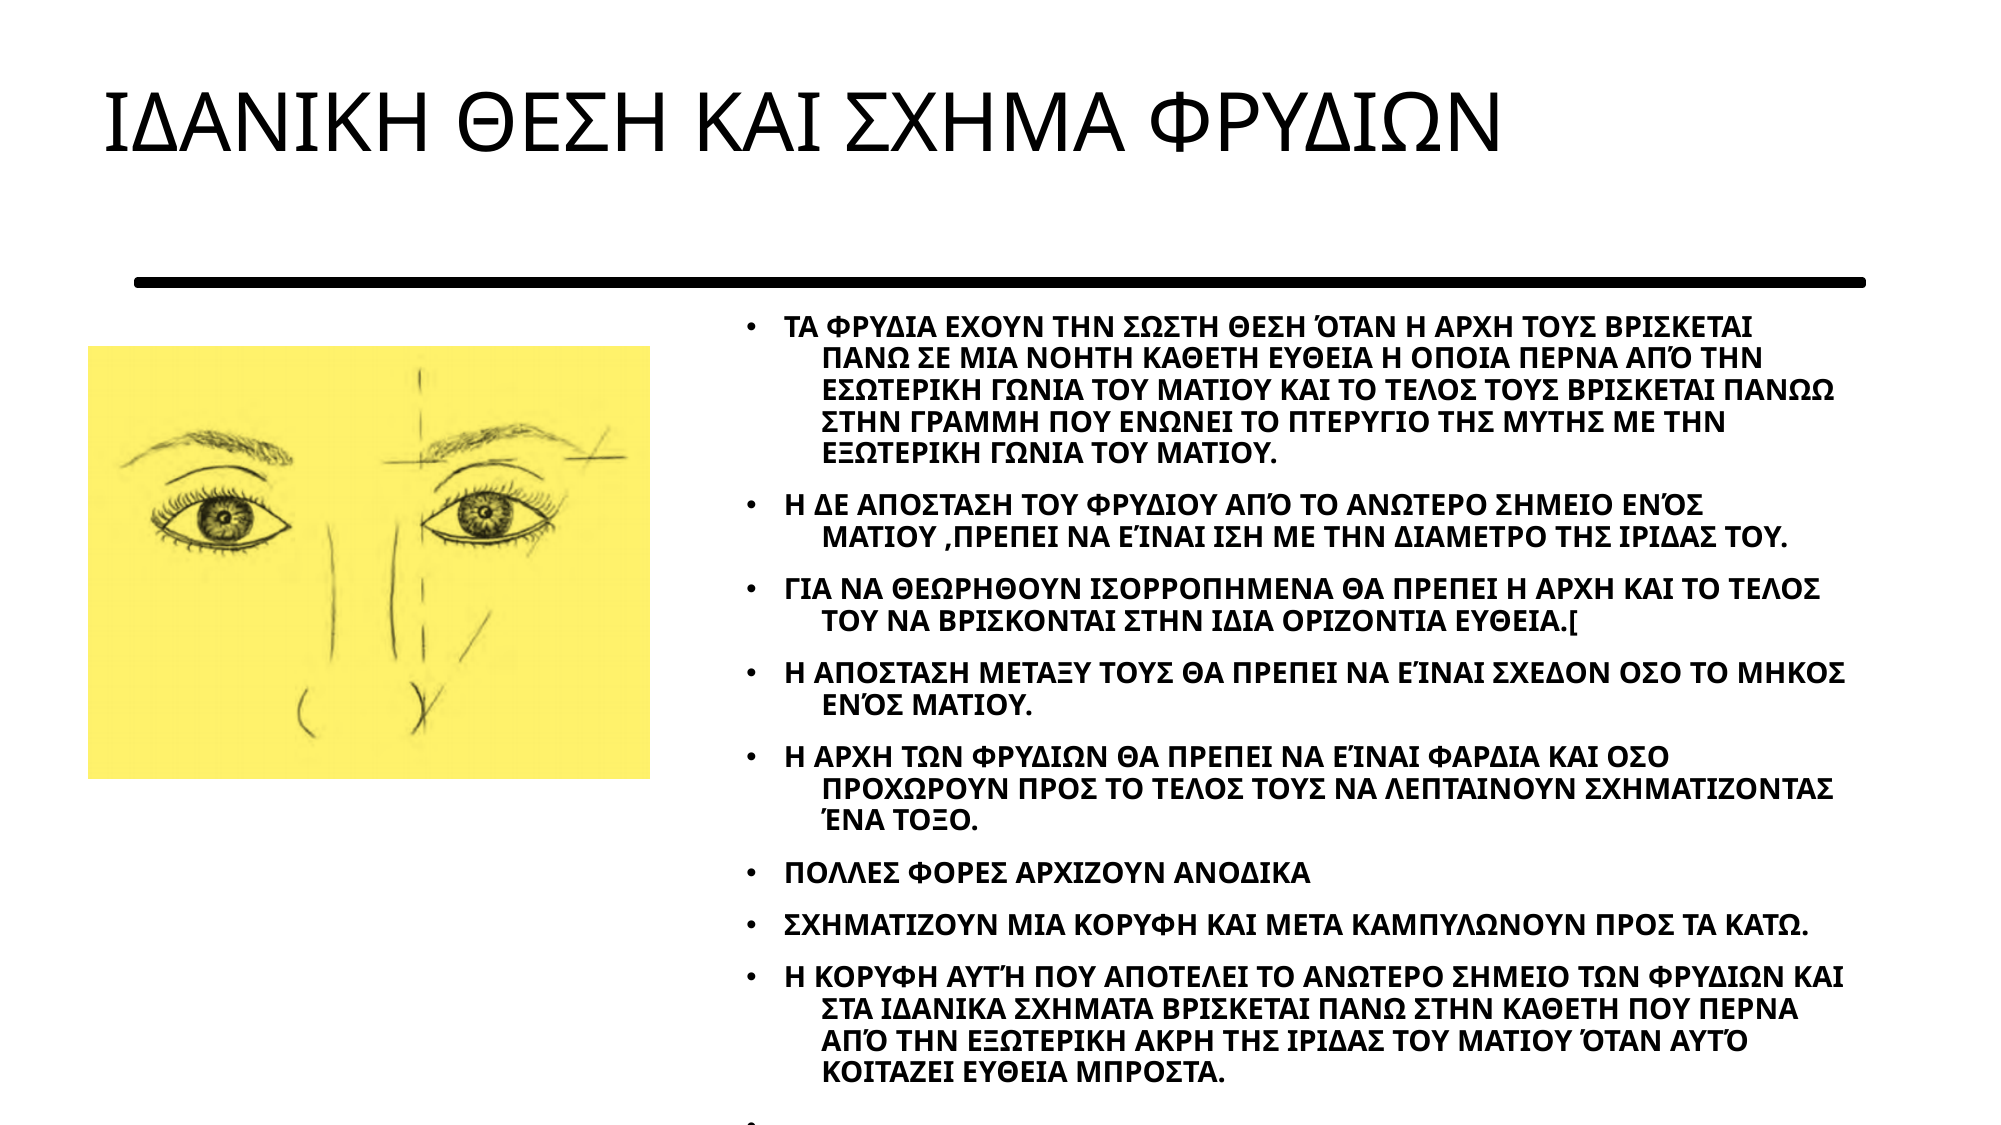

# ΙΔΑΝΙΚΗ ΘΕΣΗ ΚΑΙ ΣΧΗΜΑ ΦΡΥΔΙΩΝ
ΤΑ ΦΡΥΔΙΑ ΕΧΟΥΝ ΤΗΝ ΣΩΣΤΗ ΘΕΣΗ ΌΤΑΝ Η ΑΡΧΗ ΤΟΥΣ ΒΡΙΣΚΕΤΑΙ ΠΑΝΩ ΣΕ ΜΙΑ ΝΟΗΤΗ ΚΑΘΕΤΗ ΕΥΘΕΙΑ Η ΟΠΟΙΑ ΠΕΡΝΑ ΑΠΌ ΤΗΝ ΕΣΩΤΕΡΙΚΗ ΓΩΝΙΑ ΤΟΥ ΜΑΤΙΟΥ ΚΑΙ ΤΟ ΤΕΛΟΣ ΤΟΥΣ ΒΡΙΣΚΕΤΑΙ ΠΑΝΩΩ ΣΤΗΝ ΓΡΑΜΜΗ ΠΟΥ ΕΝΩΝΕΙ ΤΟ ΠΤΕΡΥΓΙΟ ΤΗΣ ΜΥΤΗΣ ΜΕ ΤΗΝ ΕΞΩΤΕΡΙΚΗ ΓΩΝΙΑ ΤΟΥ ΜΑΤΙΟΥ.
Η ΔΕ ΑΠΟΣΤΑΣΗ ΤΟΥ ΦΡΥΔΙΟΥ ΑΠΌ ΤΟ ΑΝΩΤΕΡΟ ΣΗΜΕΙΟ ΕΝΌΣ ΜΑΤΙΟΥ ,ΠΡΕΠΕΙ ΝΑ ΕΊΝΑΙ ΙΣΗ ΜΕ ΤΗΝ ΔΙΑΜΕΤΡΟ ΤΗΣ ΙΡΙΔΑΣ ΤΟΥ.
ΓΙΑ ΝΑ ΘΕΩΡΗΘΟΥΝ ΙΣΟΡΡΟΠΗΜΕΝΑ ΘΑ ΠΡΕΠΕΙ Η ΑΡΧΗ ΚΑΙ ΤΟ ΤΕΛΟΣ ΤΟΥ ΝΑ ΒΡΙΣΚΟΝΤΑΙ ΣΤΗΝ ΙΔΙΑ ΟΡΙΖΟΝΤΙΑ ΕΥΘΕΙΑ.[
Η ΑΠΟΣΤΑΣΗ ΜΕΤΑΞΥ ΤΟΥΣ ΘΑ ΠΡΕΠΕΙ ΝΑ ΕΊΝΑΙ ΣΧΕΔΟΝ ΟΣΟ ΤΟ ΜΗΚΟΣ ΕΝΌΣ ΜΑΤΙΟΥ.
Η ΑΡΧΗ ΤΩΝ ΦΡΥΔΙΩΝ ΘΑ ΠΡΕΠΕΙ ΝΑ ΕΊΝΑΙ ΦΑΡΔΙΑ ΚΑΙ ΟΣΟ ΠΡΟΧΩΡΟΥΝ ΠΡΟΣ ΤΟ ΤΕΛΟΣ ΤΟΥΣ ΝΑ ΛΕΠΤΑΙΝΟΥΝ ΣΧΗΜΑΤΙΖΟΝΤΑΣ ΈΝΑ ΤΟΞΟ.
ΠΟΛΛΕΣ ΦΟΡΕΣ ΑΡΧΙΖΟΥΝ ΑΝΟΔΙΚΑ
ΣΧΗΜΑΤΙΖΟΥΝ ΜΙΑ ΚΟΡΥΦΗ ΚΑΙ ΜΕΤΑ ΚΑΜΠΥΛΩΝΟΥΝ ΠΡΟΣ ΤΑ ΚΑΤΩ.
Η ΚΟΡΥΦΗ ΑΥΤΉ ΠΟΥ ΑΠΟΤΕΛΕΙ ΤΟ ΑΝΩΤΕΡΟ ΣΗΜΕΙΟ ΤΩΝ ΦΡΥΔΙΩΝ ΚΑΙ ΣΤΑ ΙΔΑΝΙΚΑ ΣΧΗΜΑΤΑ ΒΡΙΣΚΕΤΑΙ ΠΑΝΩ ΣΤΗΝ ΚΑΘΕΤΗ ΠΟΥ ΠΕΡΝΑ ΑΠΌ ΤΗΝ ΕΞΩΤΕΡΙΚΗ ΑΚΡΗ ΤΗΣ ΙΡΙΔΑΣ ΤΟΥ ΜΑΤΙΟΥ ΌΤΑΝ ΑΥΤΌ ΚΟΙΤΑΖΕΙ ΕΥΘΕΙΑ ΜΠΡΟΣΤΑ.